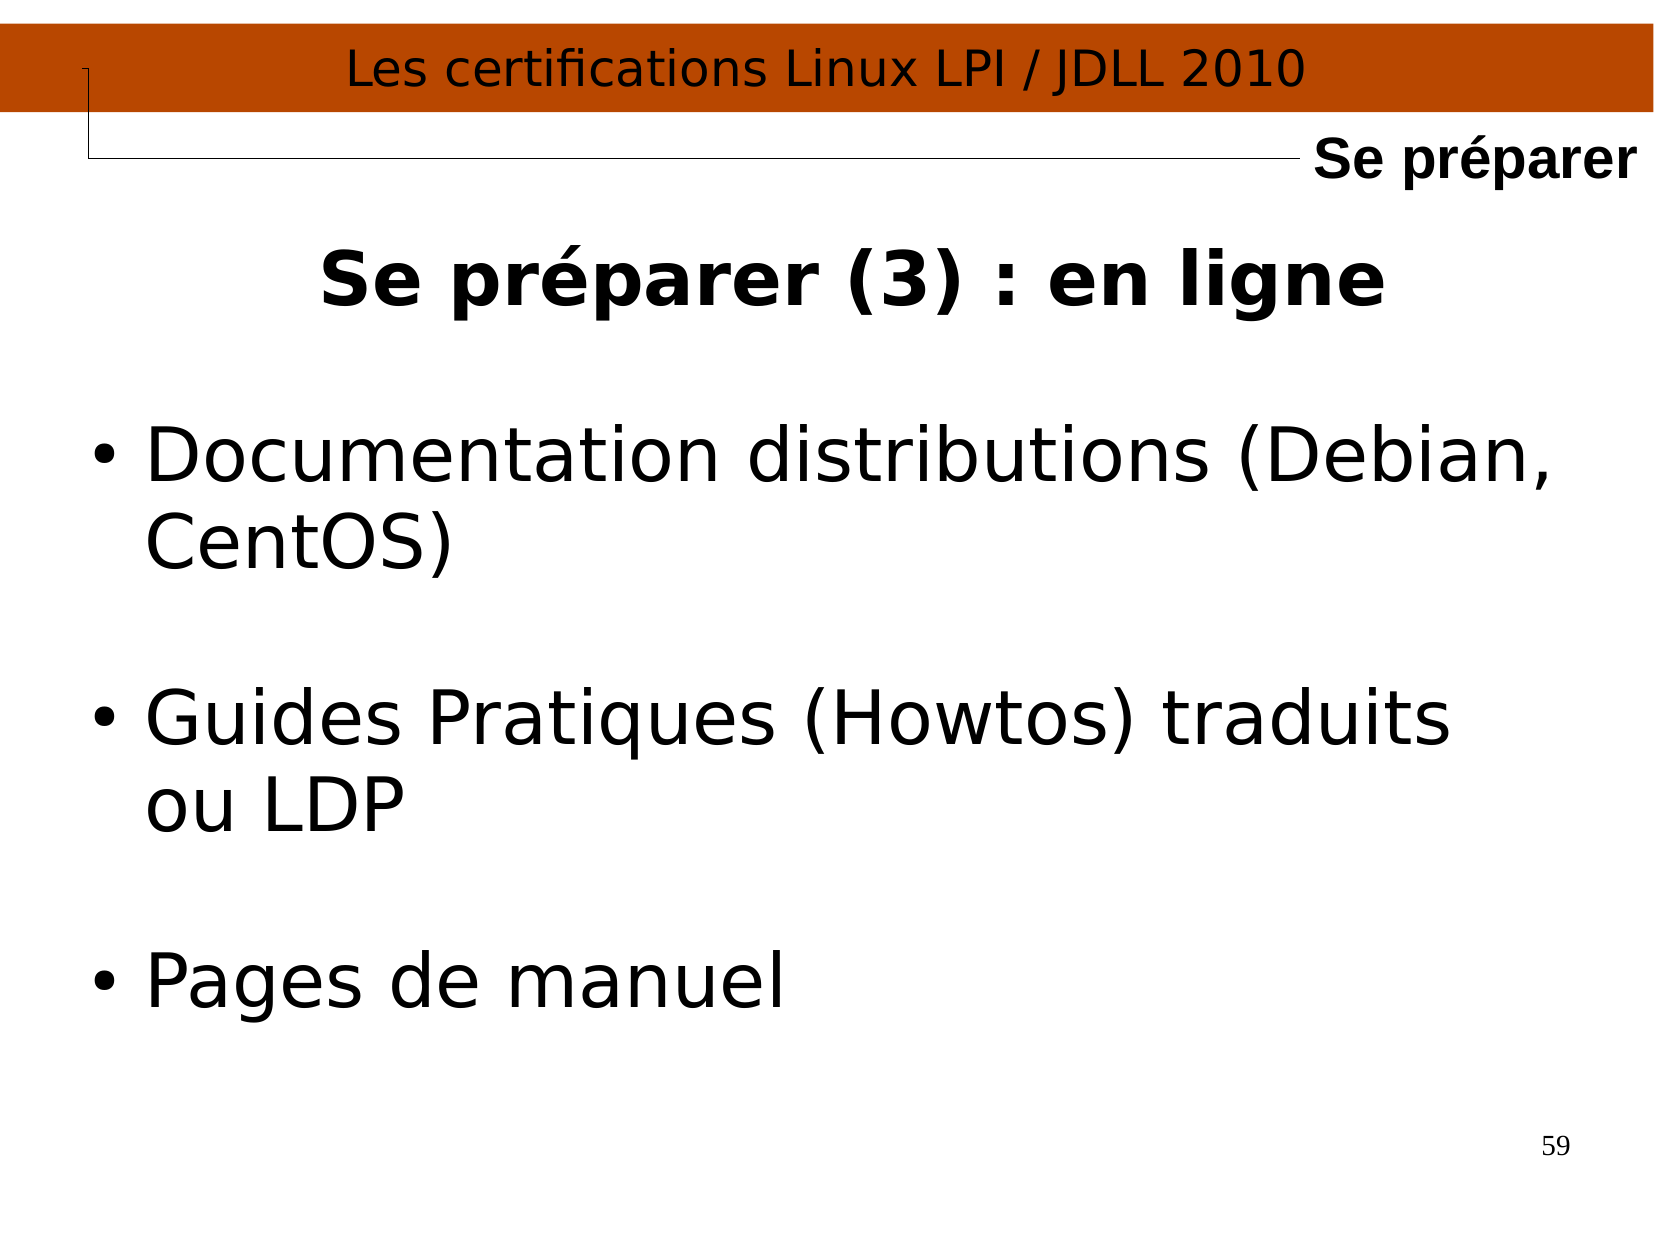

# Les certifications Linux LPI / JDLL 2010
Se préparer
Se préparer (3) : en ligne
Documentation distributions (Debian, CentOS)
Guides Pratiques (Howtos) traduits ou LDP
Pages de manuel
59